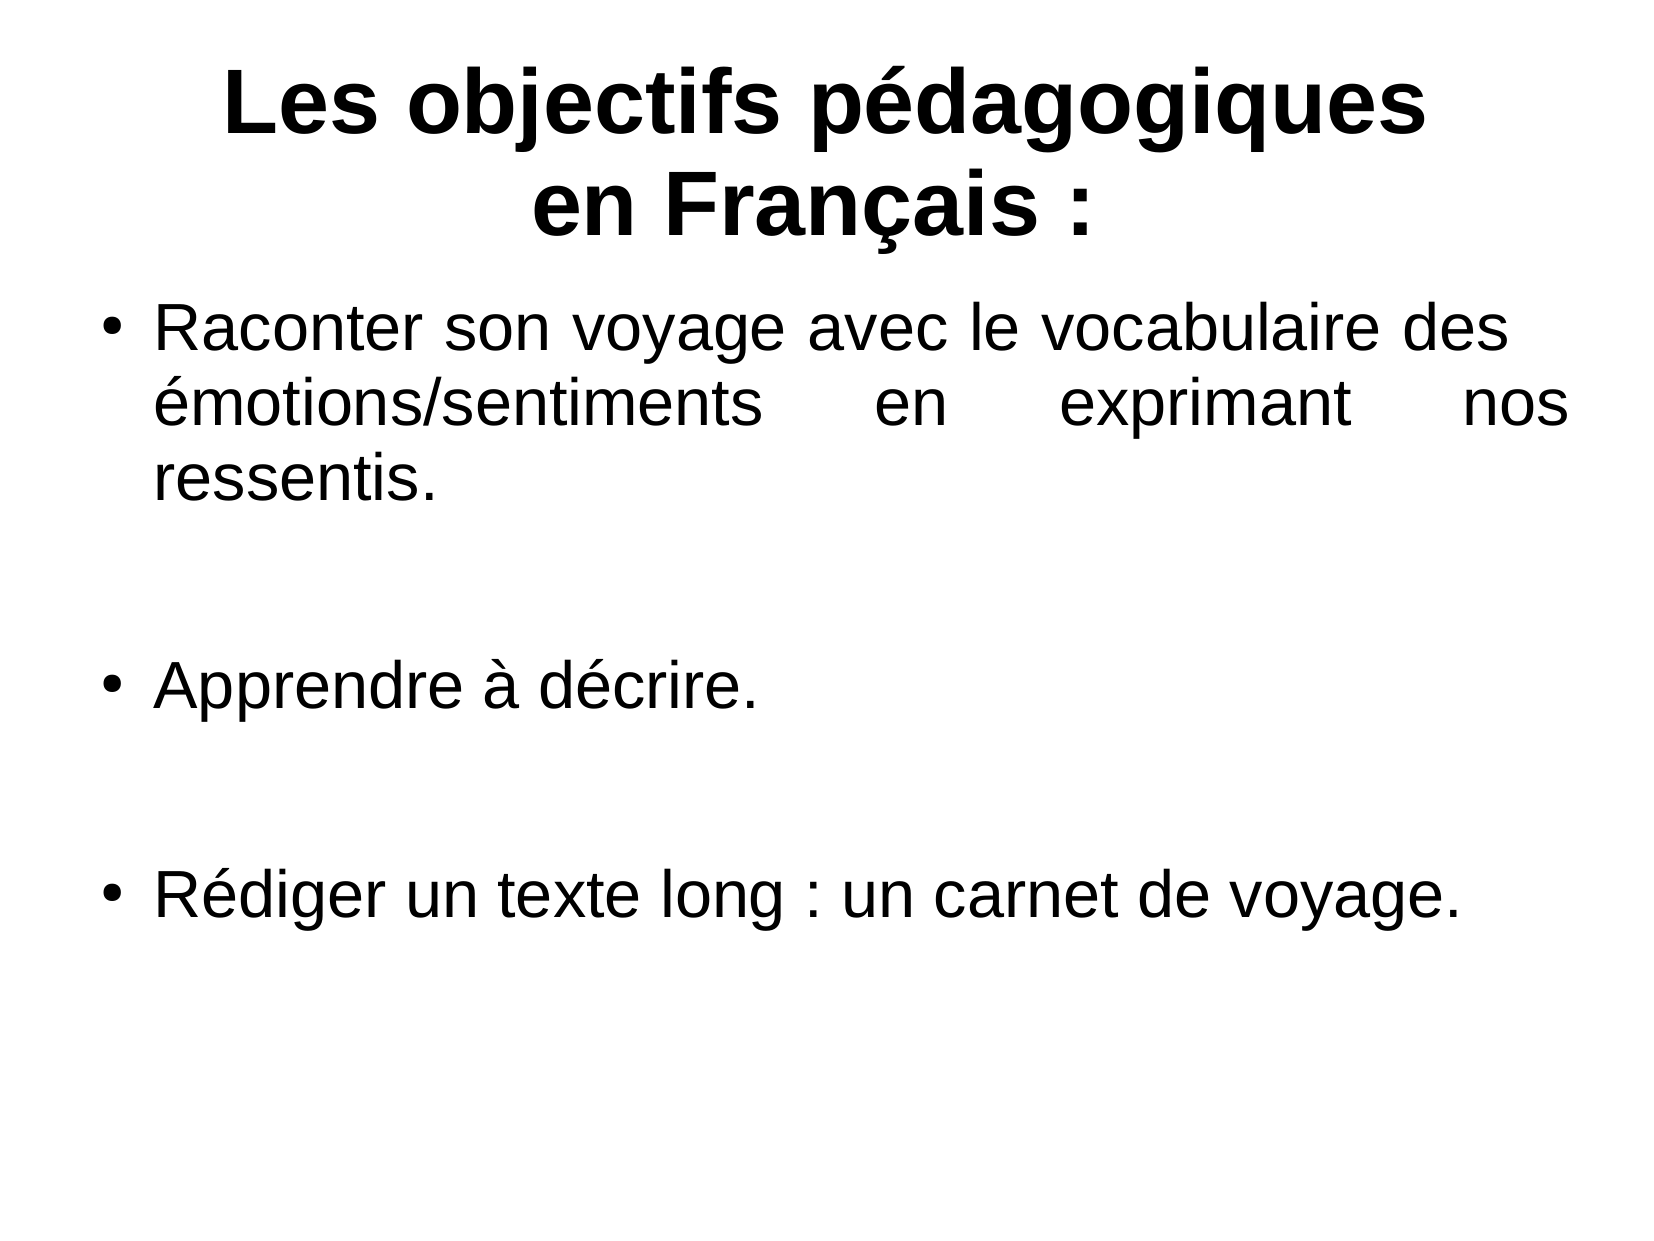

# Les objectifs pédagogiques en Français :
Raconter son voyage avec le vocabulaire des 	émotions/sentiments en exprimant nos ressentis.
Apprendre à décrire.
Rédiger un texte long : un carnet de voyage.